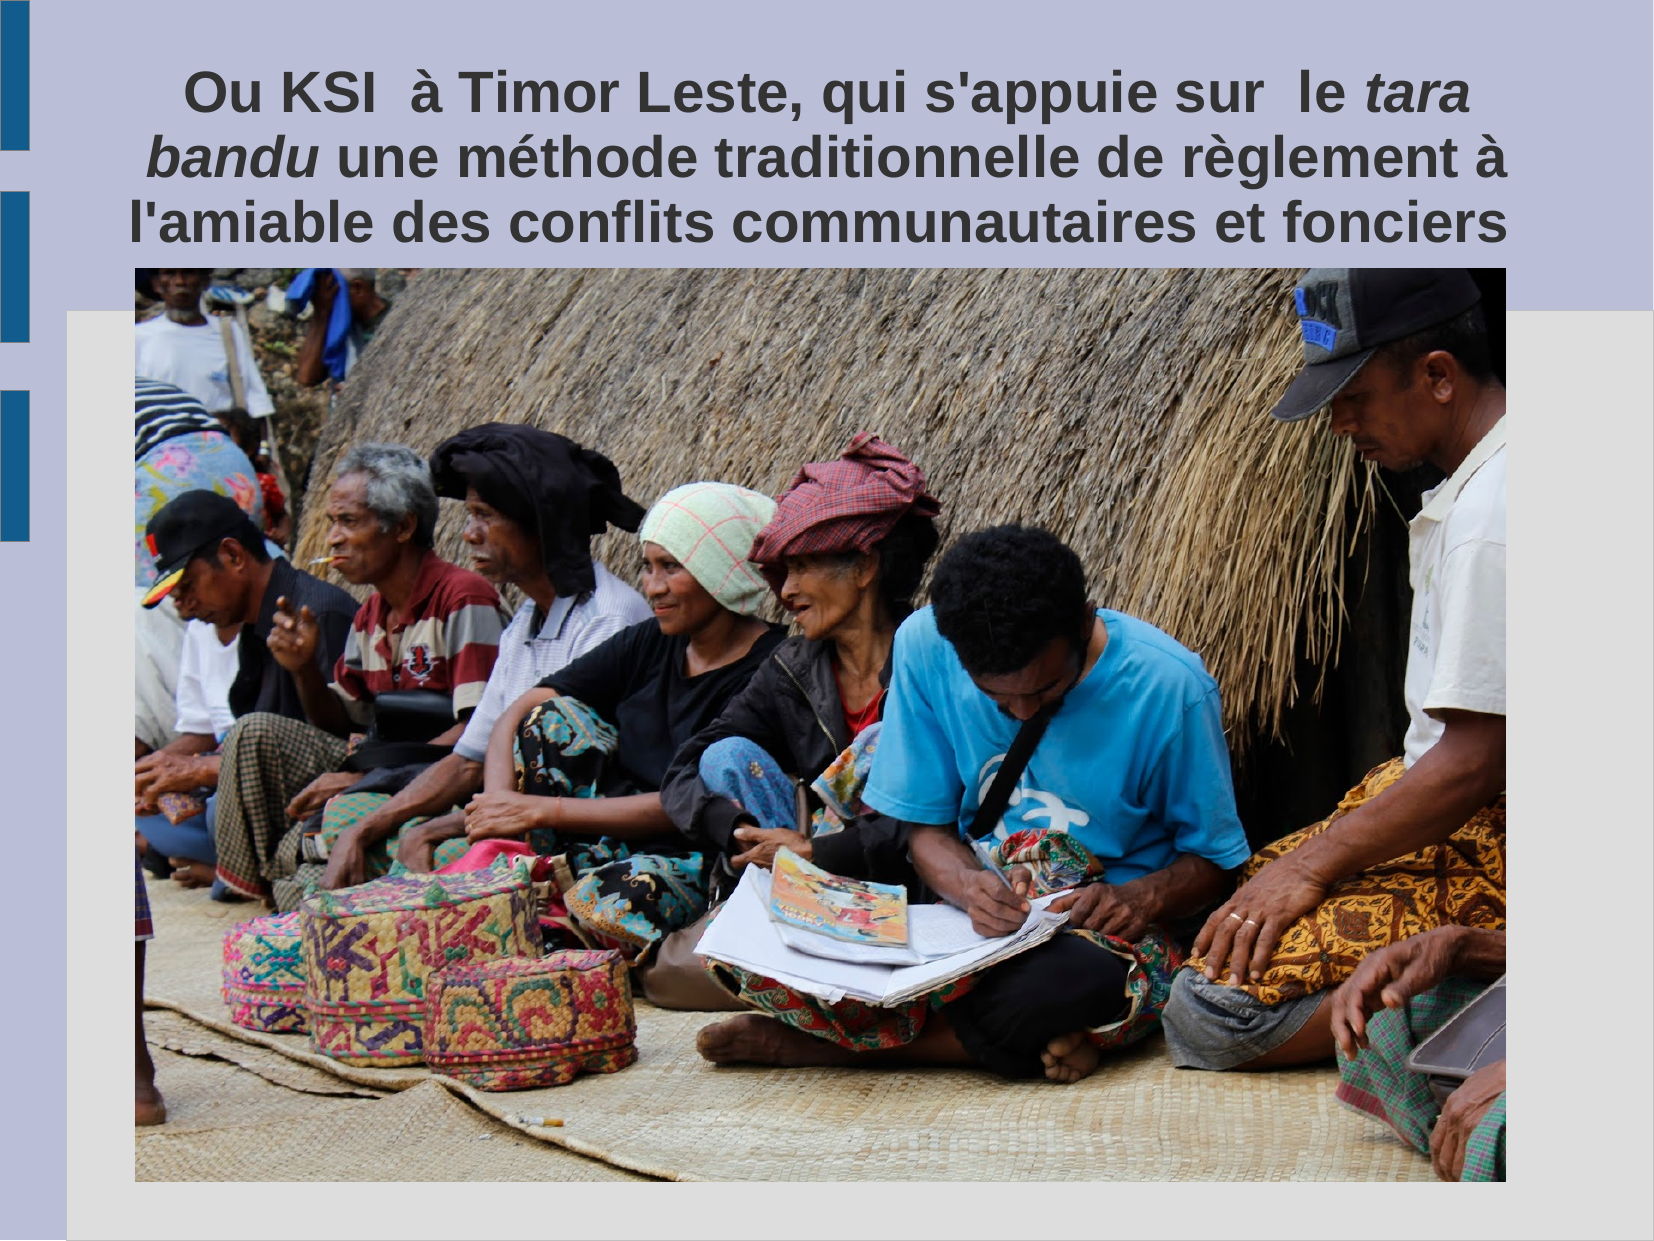

# Ou KSI à Timor Leste, qui s'appuie sur le tara bandu une méthode traditionnelle de règlement à l'amiable des conflits communautaires et fonciers